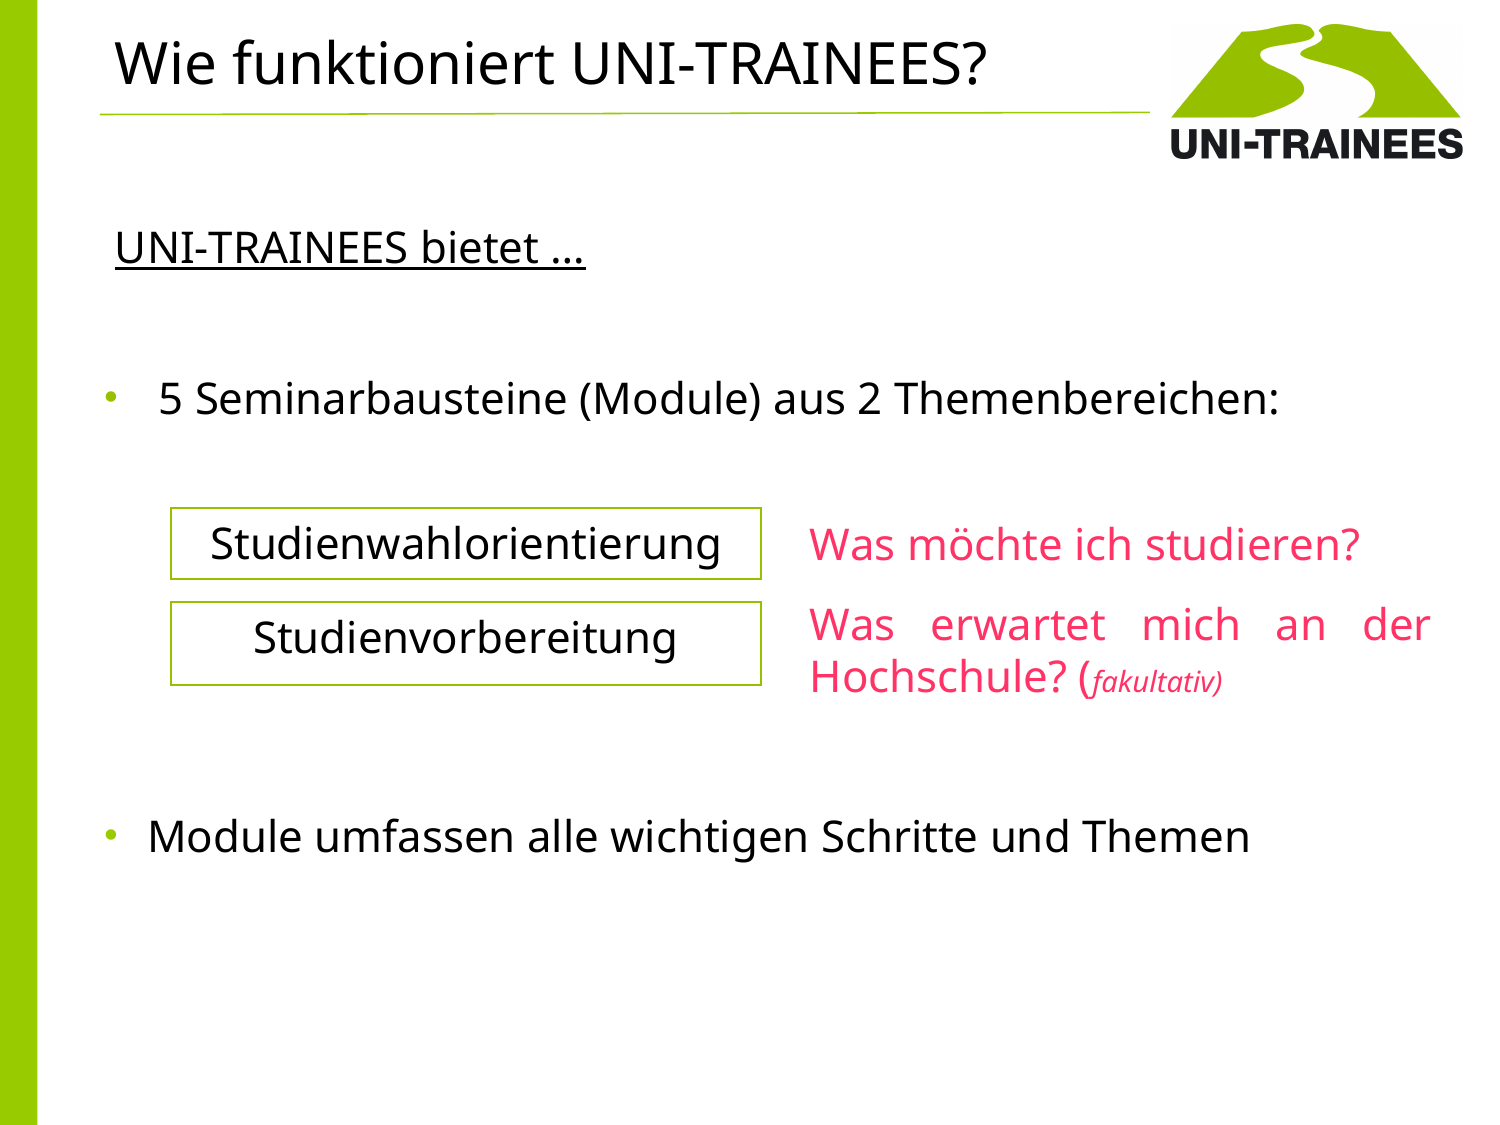

Wie funktioniert UNI-TRAINEES?
UNI-TRAINEES bietet …
# 5 Seminarbausteine (Module) aus 2 Themenbereichen:
	Was möchte ich studieren?
	Was erwartet mich an der Hochschule? (fakultativ)
Module umfassen alle wichtigen Schritte und Themen
Studienwahlorientierung
Studienvorbereitung